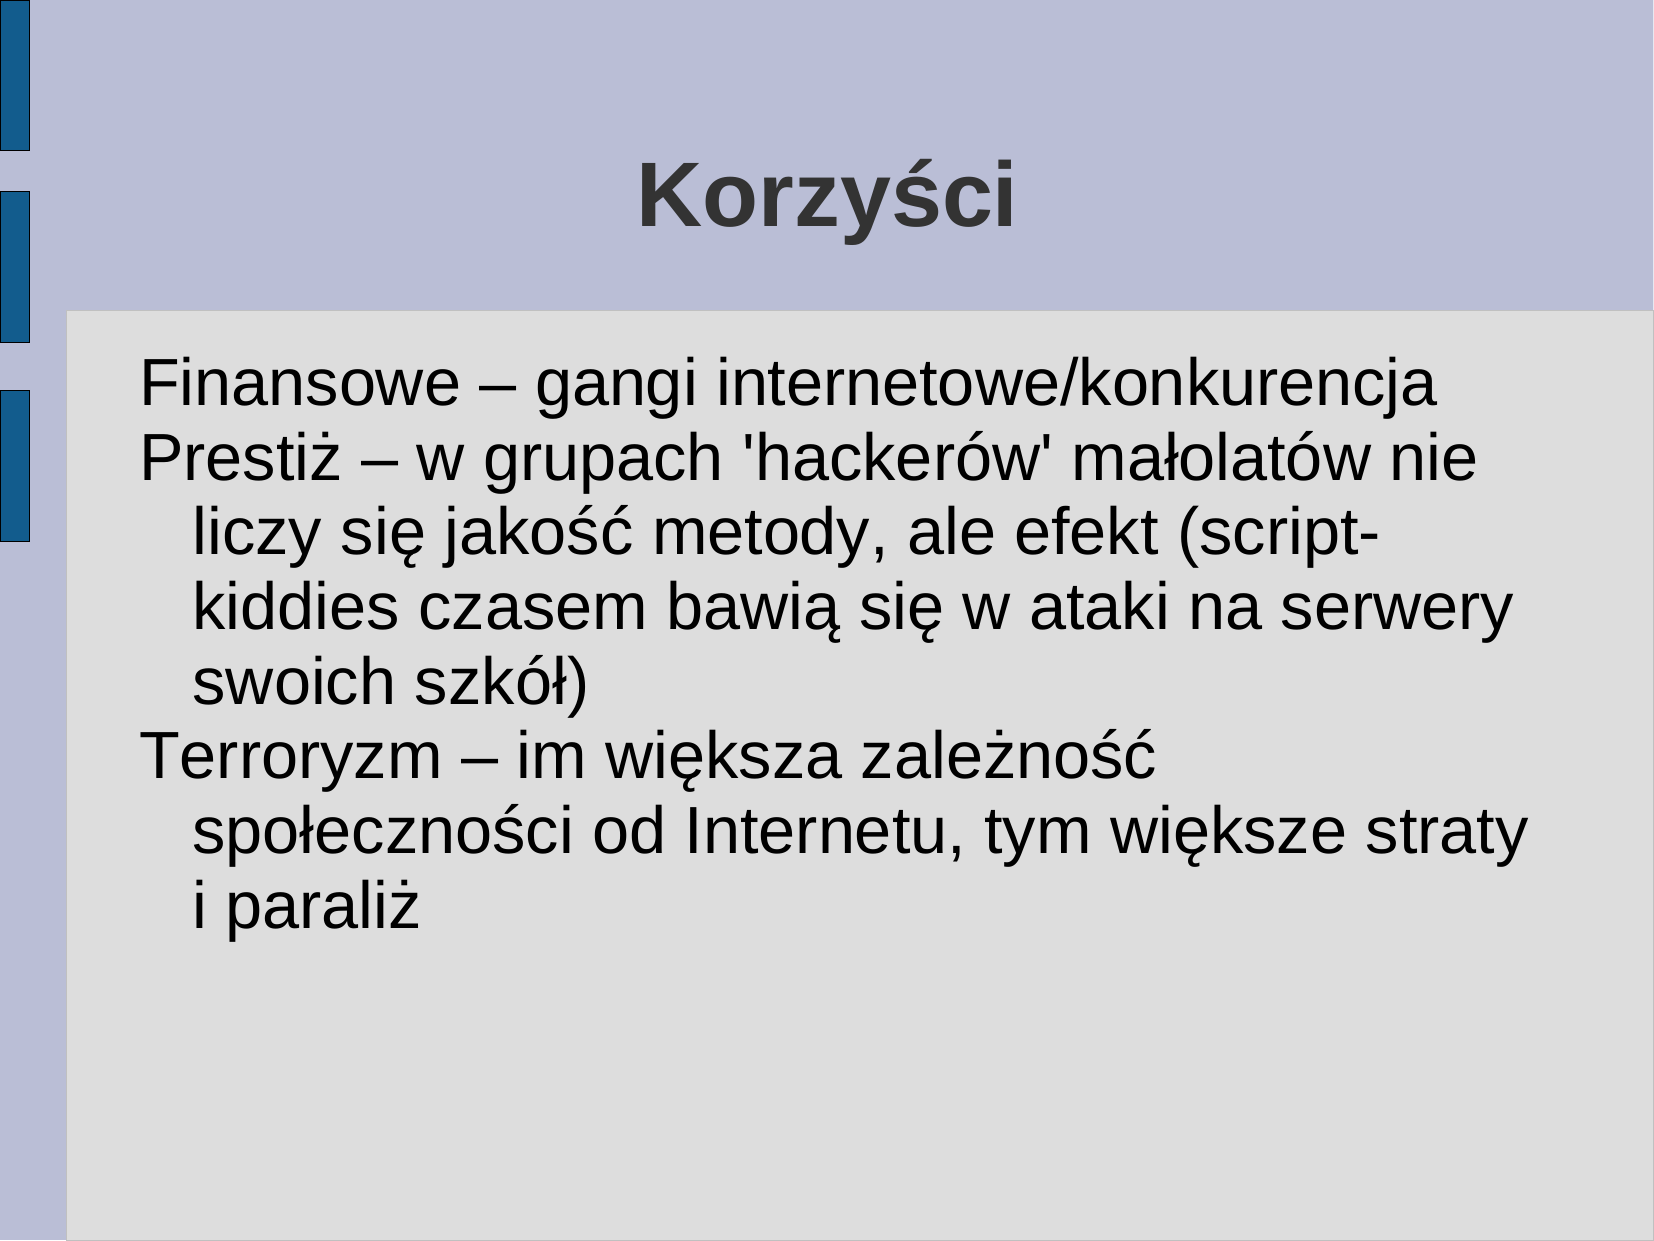

# Korzyści
Finansowe – gangi internetowe/konkurencja
Prestiż – w grupach 'hackerów' małolatów nie liczy się jakość metody, ale efekt (script-kiddies czasem bawią się w ataki na serwery swoich szkół)
Terroryzm – im większa zależność społeczności od Internetu, tym większe straty i paraliż